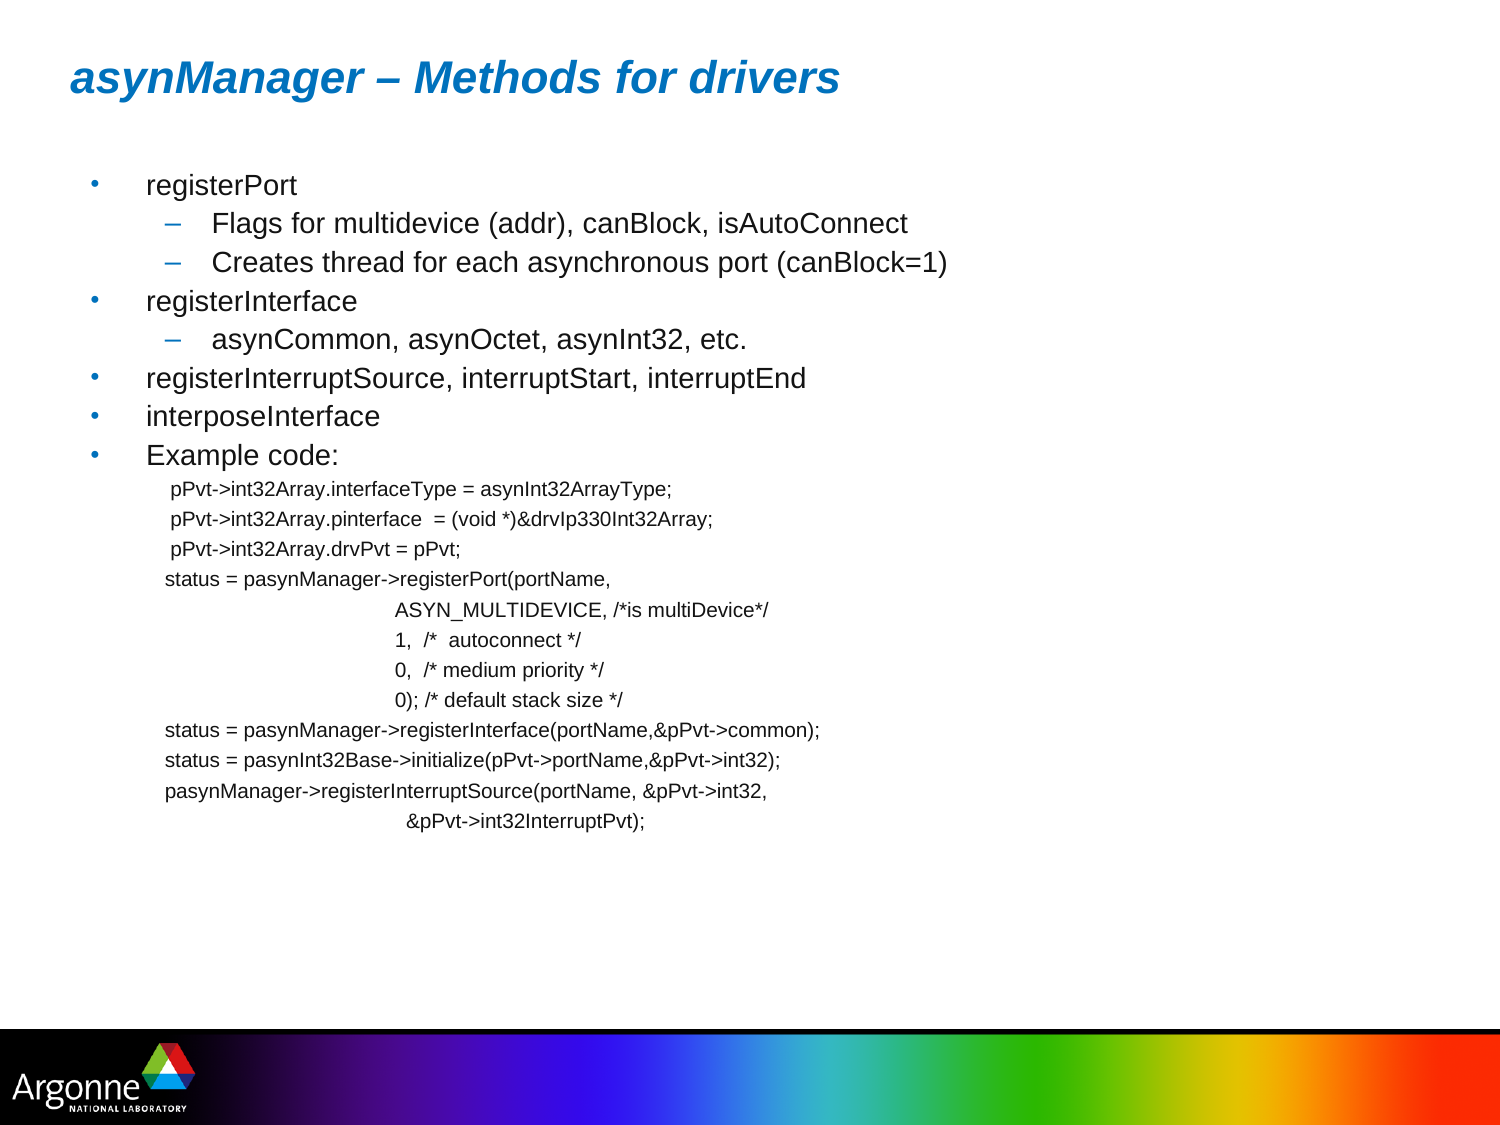

# asynManager – Methods for drivers
registerPort
Flags for multidevice (addr), canBlock, isAutoConnect
Creates thread for each asynchronous port (canBlock=1)
registerInterface
asynCommon, asynOctet, asynInt32, etc.
registerInterruptSource, interruptStart, interruptEnd
interposeInterface
Example code:
 pPvt->int32Array.interfaceType = asynInt32ArrayType;
 pPvt->int32Array.pinterface = (void *)&drvIp330Int32Array;
 pPvt->int32Array.drvPvt = pPvt;
status = pasynManager->registerPort(portName,
 ASYN_MULTIDEVICE, /*is multiDevice*/
 1, /* autoconnect */
 0, /* medium priority */
 0); /* default stack size */
status = pasynManager->registerInterface(portName,&pPvt->common);
status = pasynInt32Base->initialize(pPvt->portName,&pPvt->int32);
pasynManager->registerInterruptSource(portName, &pPvt->int32,
 &pPvt->int32InterruptPvt);